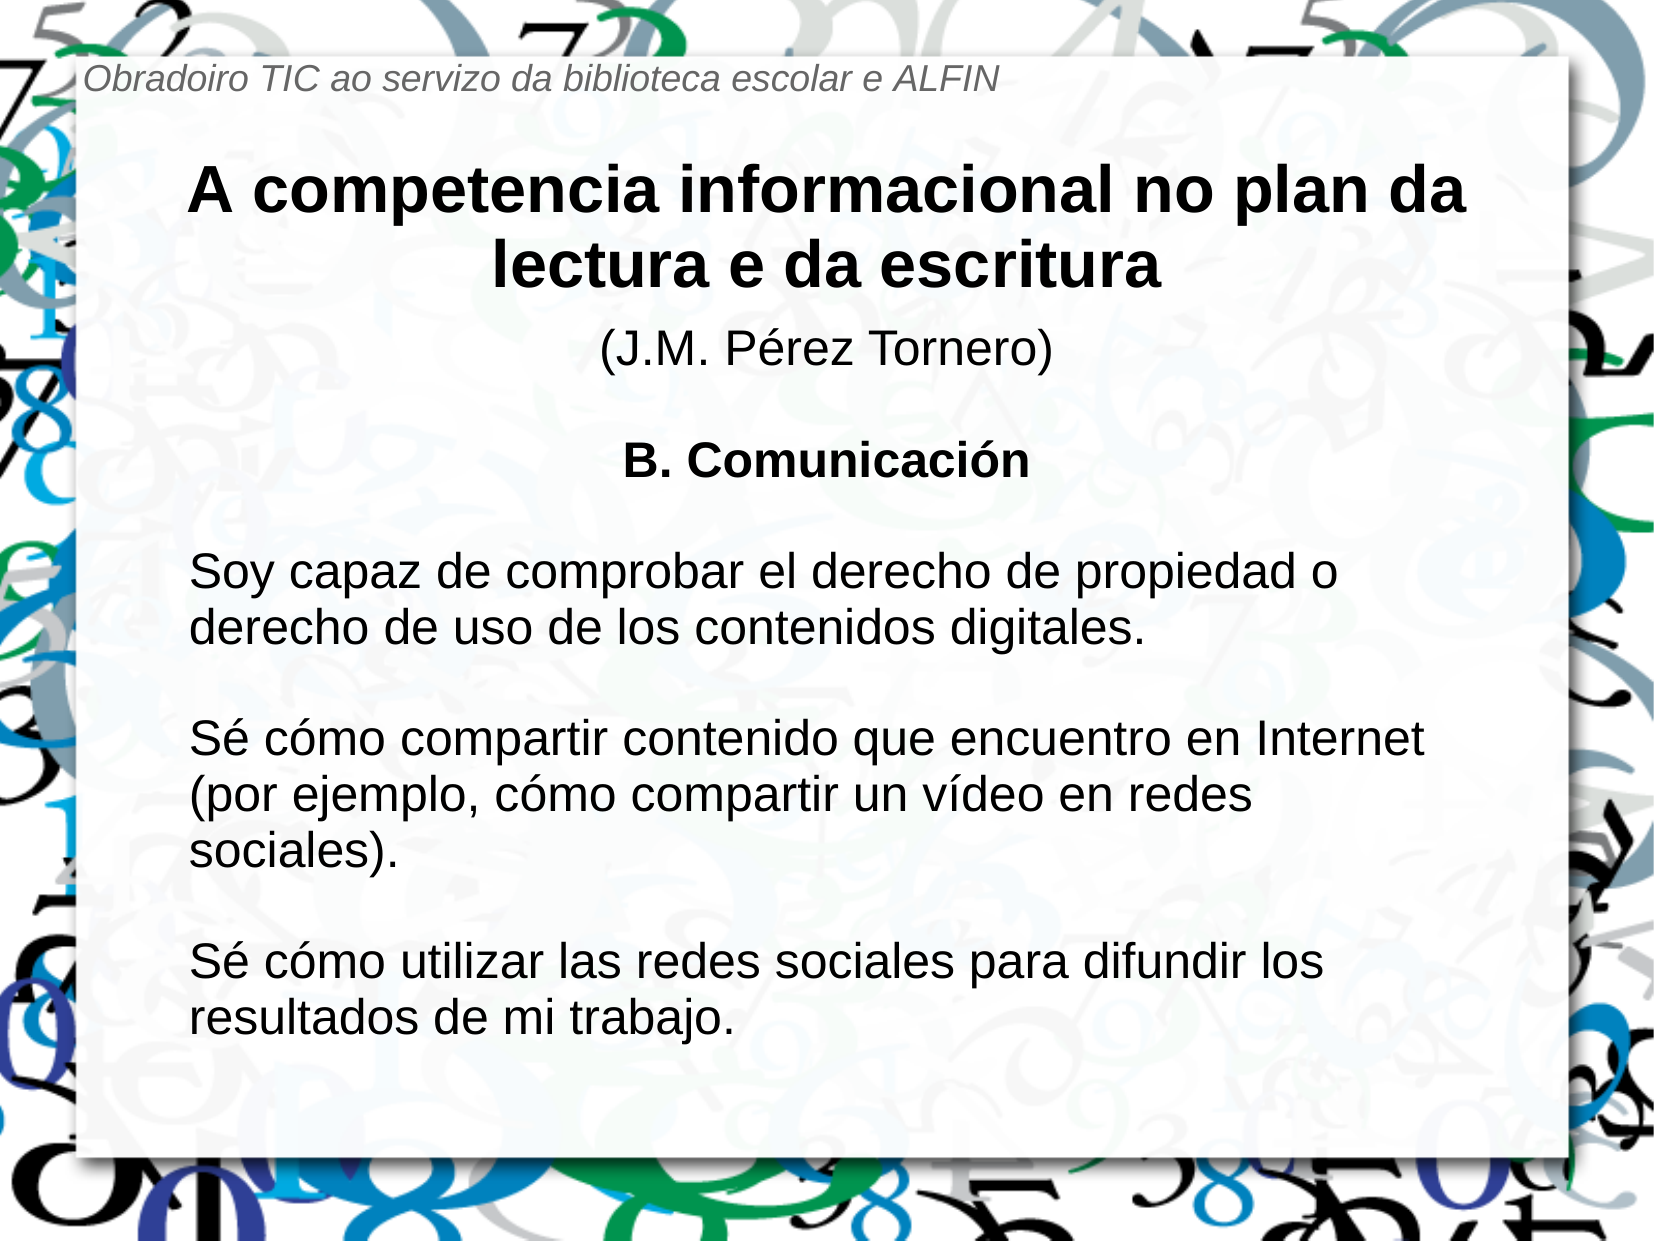

Obradoiro TIC ao servizo da biblioteca escolar e ALFIN
A competencia informacional no plan da lectura e da escritura
(J.M. Pérez Tornero)
B. Comunicación
Soy capaz de comprobar el derecho de propiedad o derecho de uso de los contenidos digitales.
Sé cómo compartir contenido que encuentro en Internet (por ejemplo, cómo compartir un vídeo en redes sociales).
Sé cómo utilizar las redes sociales para difundir los resultados de mi trabajo.